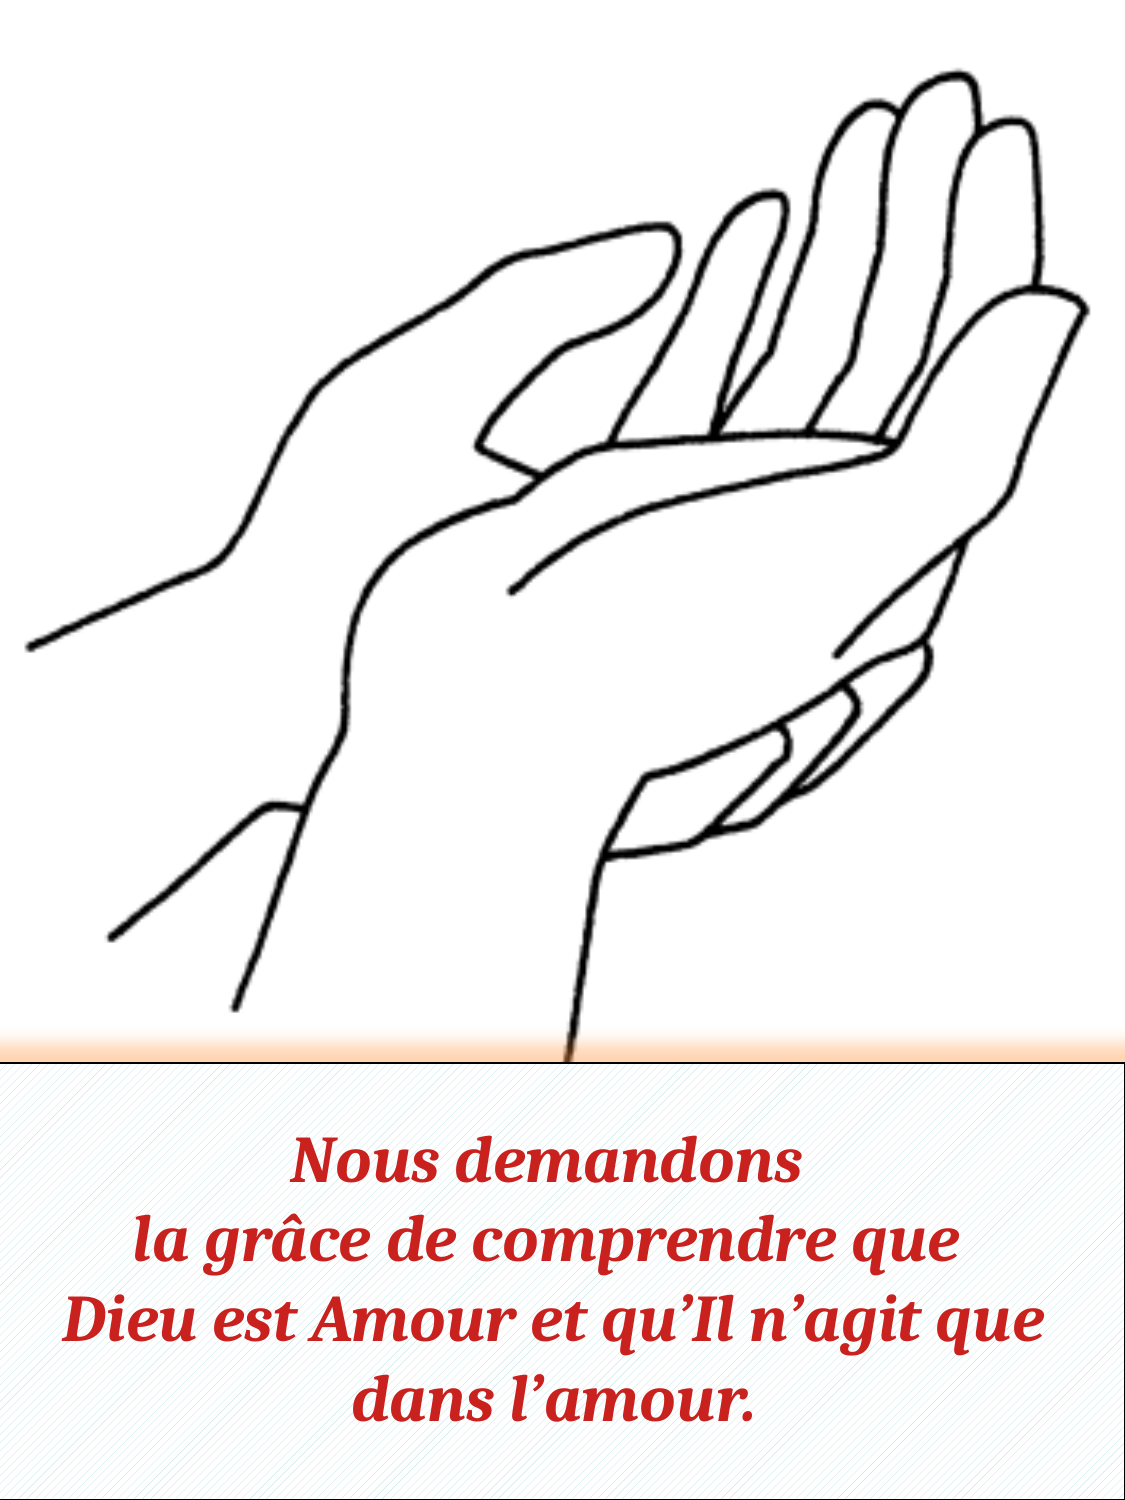

Nous demandons
la grâce de comprendre que
Dieu est Amour et qu’Il n’agit que dans l’amour.